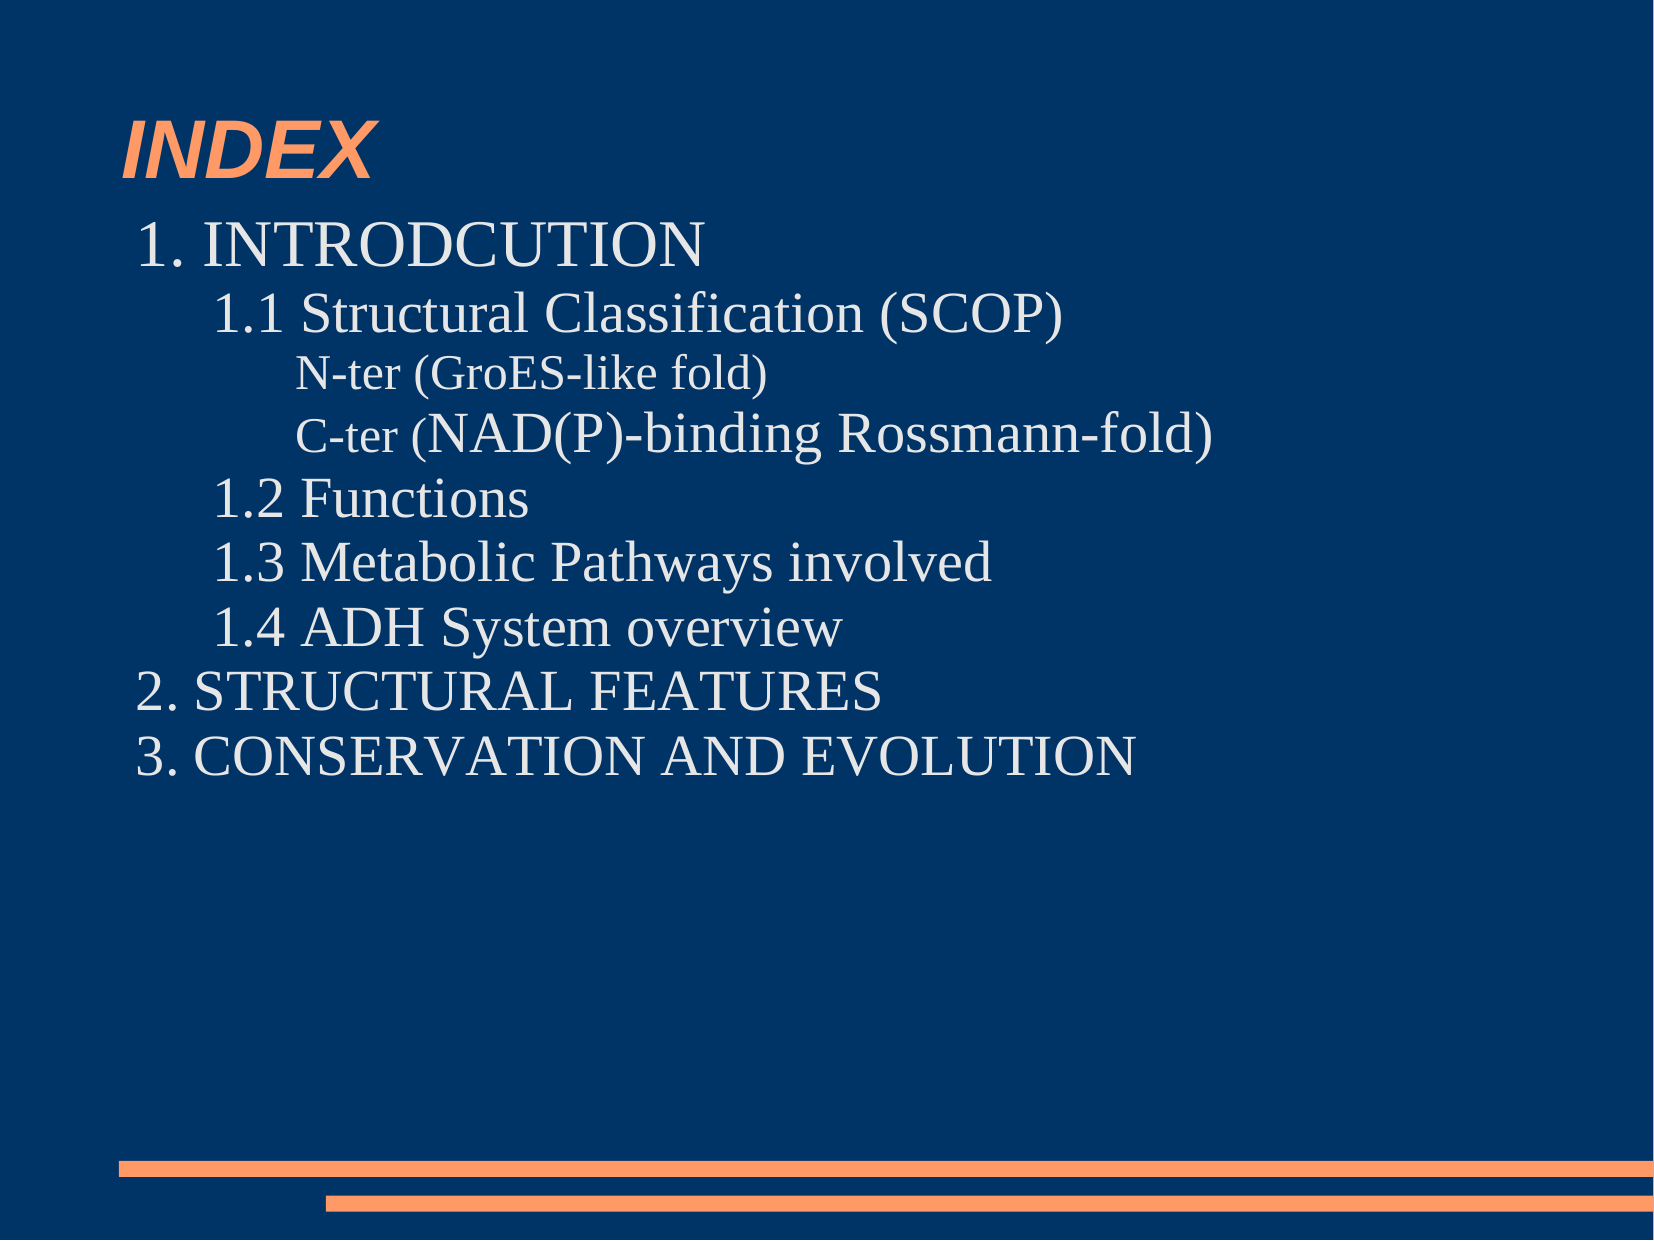

# INDEX
1. INTRODCUTION
1.1 Structural Classification (SCOP)
N-ter (GroES-like fold)
C-ter (NAD(P)-binding Rossmann-fold)
1.2 Functions
1.3 Metabolic Pathways involved
1.4 ADH System overview
2. STRUCTURAL FEATURES
3. CONSERVATION AND EVOLUTION